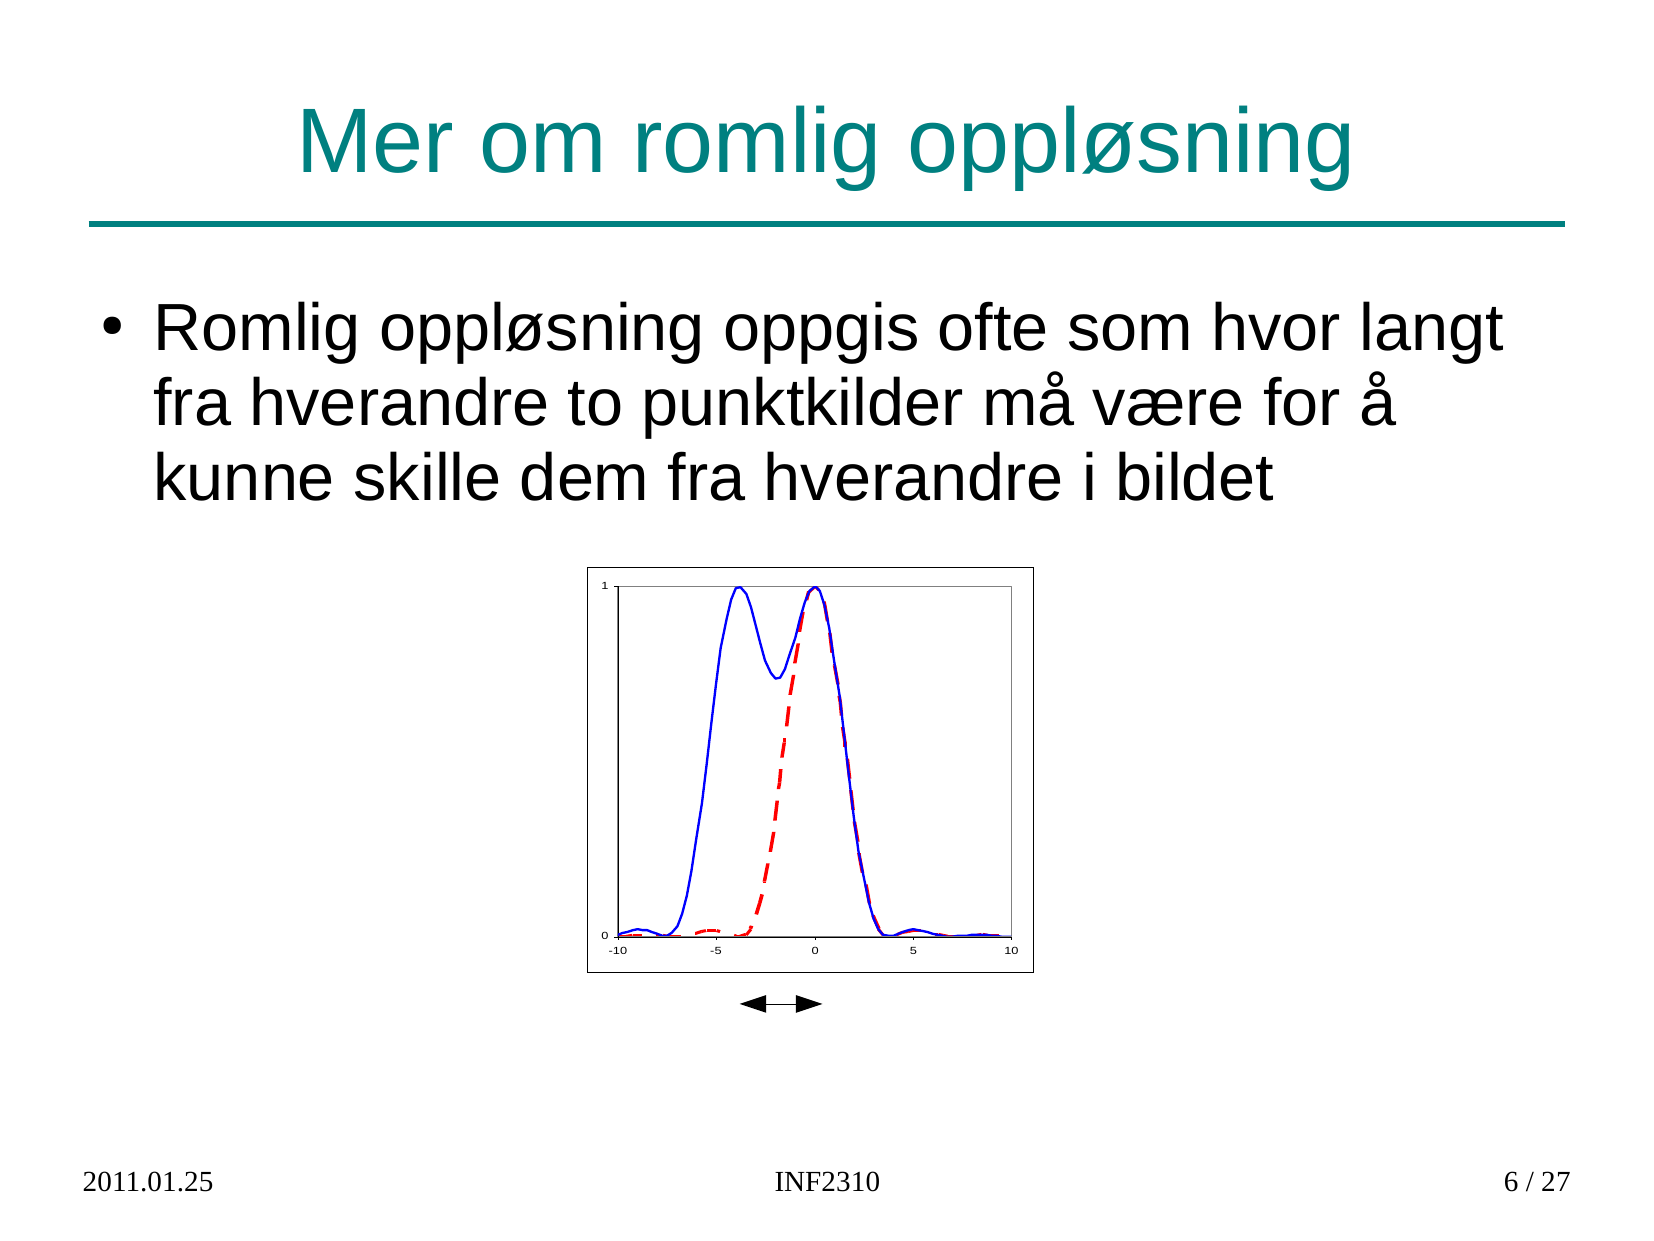

# Mer om romlig oppløsning
Romlig oppløsning oppgis ofte som hvor langt fra hverandre to punktkilder må være for å kunne skille dem fra hverandre i bildet
2011.01.25
INF2310
6